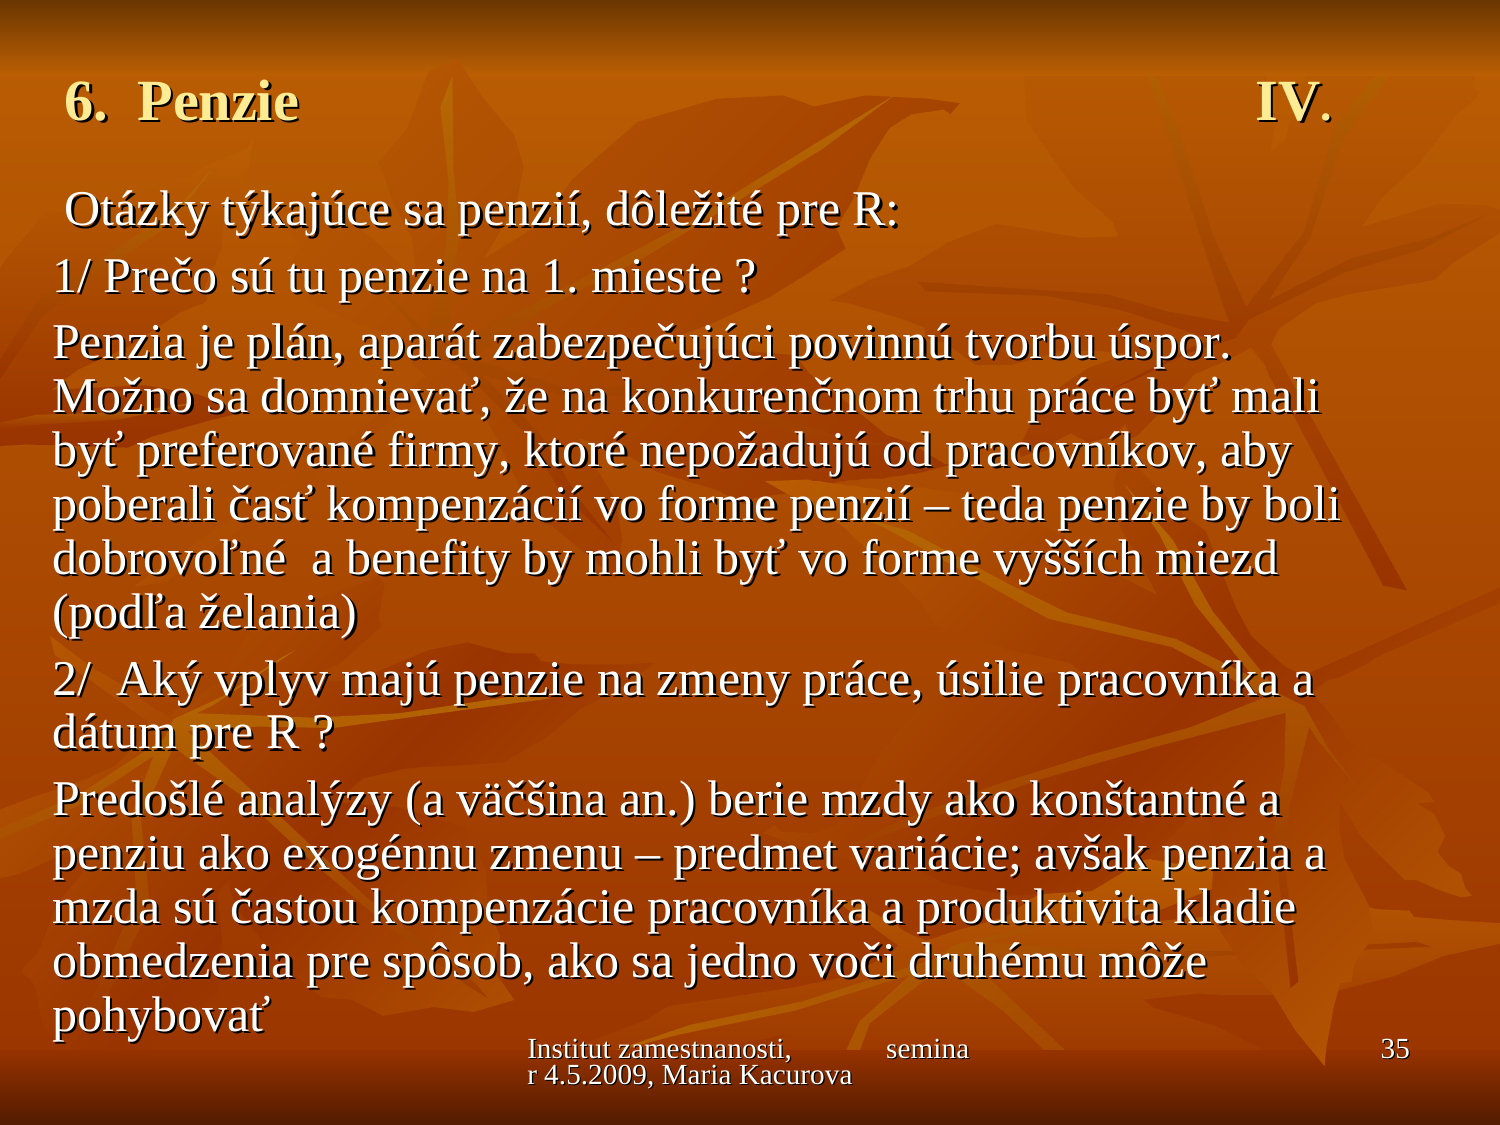

# 6. Penzie IV.
 Otázky týkajúce sa penzií, dôležité pre R:
1/ Prečo sú tu penzie na 1. mieste ?
Penzia je plán, aparát zabezpečujúci povinnú tvorbu úspor. Možno sa domnievať, že na konkurenčnom trhu práce byť mali byť preferované firmy, ktoré nepožadujú od pracovníkov, aby poberali časť kompenzácií vo forme penzií – teda penzie by boli dobrovoľné a benefity by mohli byť vo forme vyšších miezd (podľa želania)
2/ Aký vplyv majú penzie na zmeny práce, úsilie pracovníka a dátum pre R ?
Predošlé analýzy (a väčšina an.) berie mzdy ako konštantné a penziu ako exogénnu zmenu – predmet variácie; avšak penzia a mzda sú častou kompenzácie pracovníka a produktivita kladie obmedzenia pre spôsob, ako sa jedno voči druhému môže pohybovať
Institut zamestnanosti, seminar 4.5.2009, Maria Kacurova
35